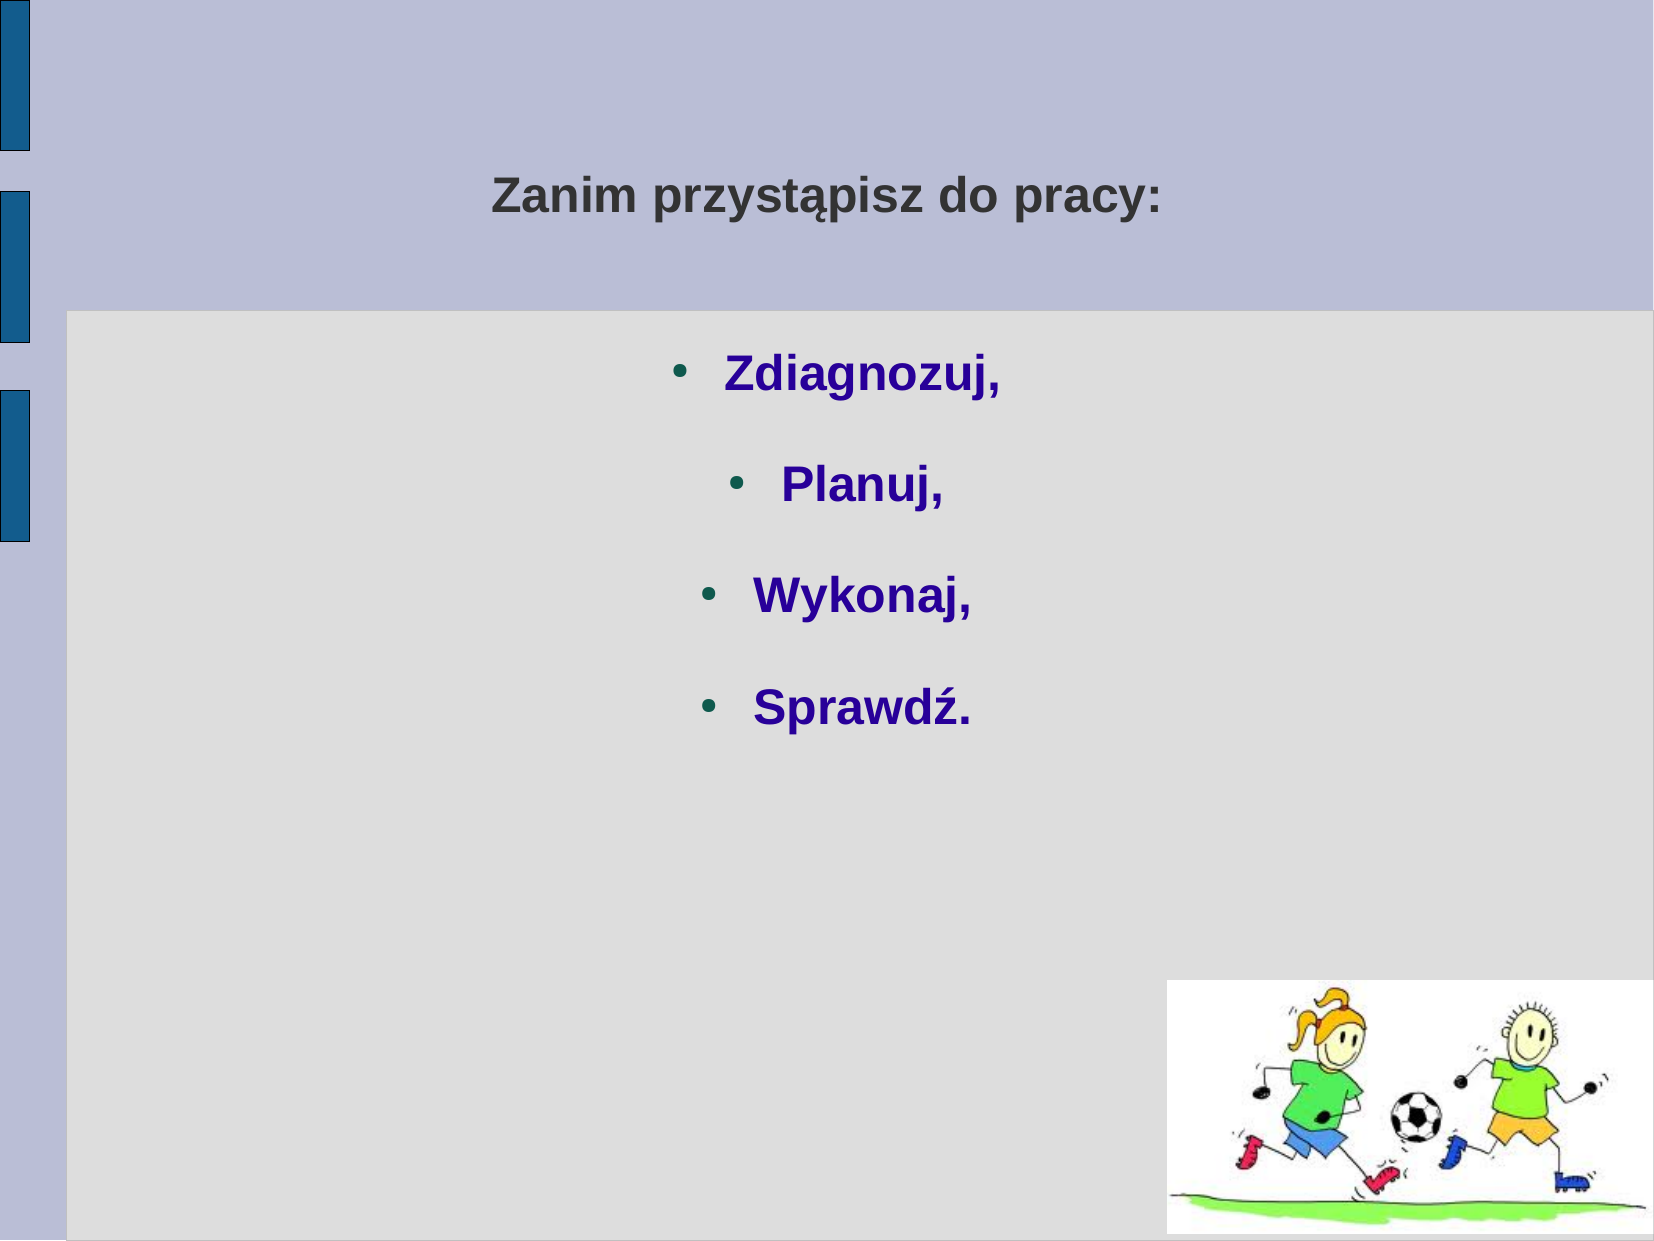

# Zanim przystąpisz do pracy:
Zdiagnozuj,
Planuj,
Wykonaj,
Sprawdź.